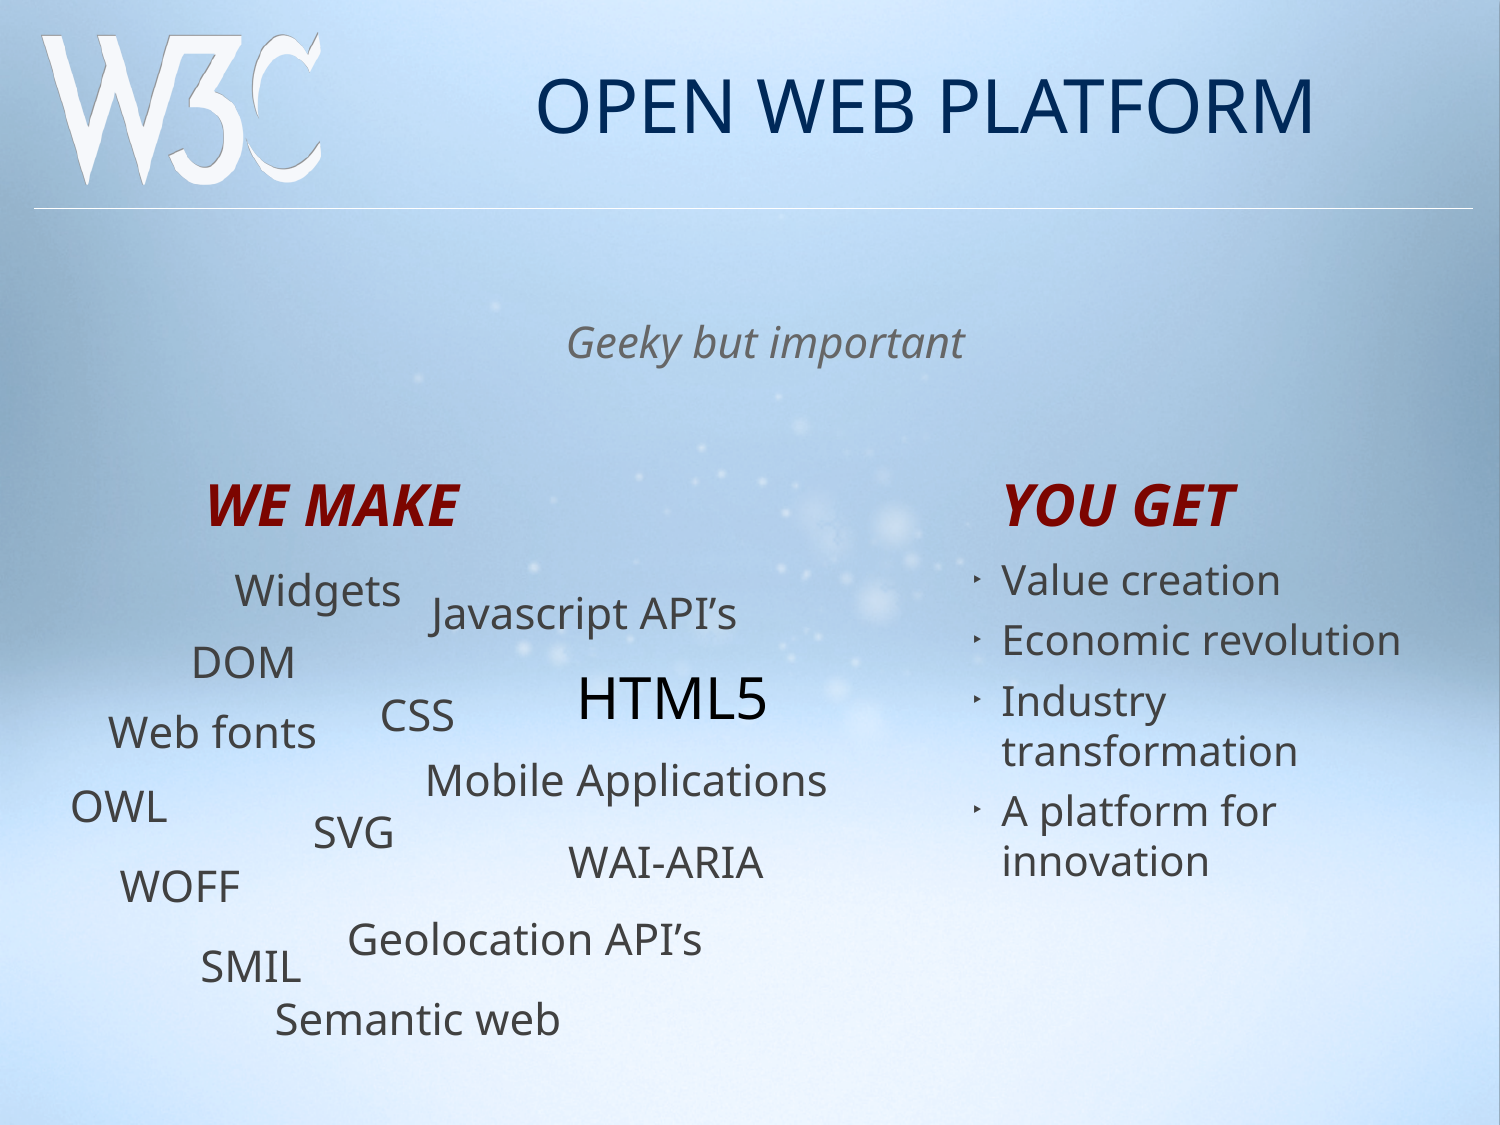

# OPEN WEB PLATFORM
Geeky but important
WE MAKE
YOU GET
Widgets
Javascript API’s
Value creation
Economic revolution
Industry transformation
A platform for innovation
DOM
HTML5
CSS
Web fonts
Mobile Applications
OWL
SVG
WAI-ARIA
WOFF
Geolocation API’s
SMIL
Semantic web